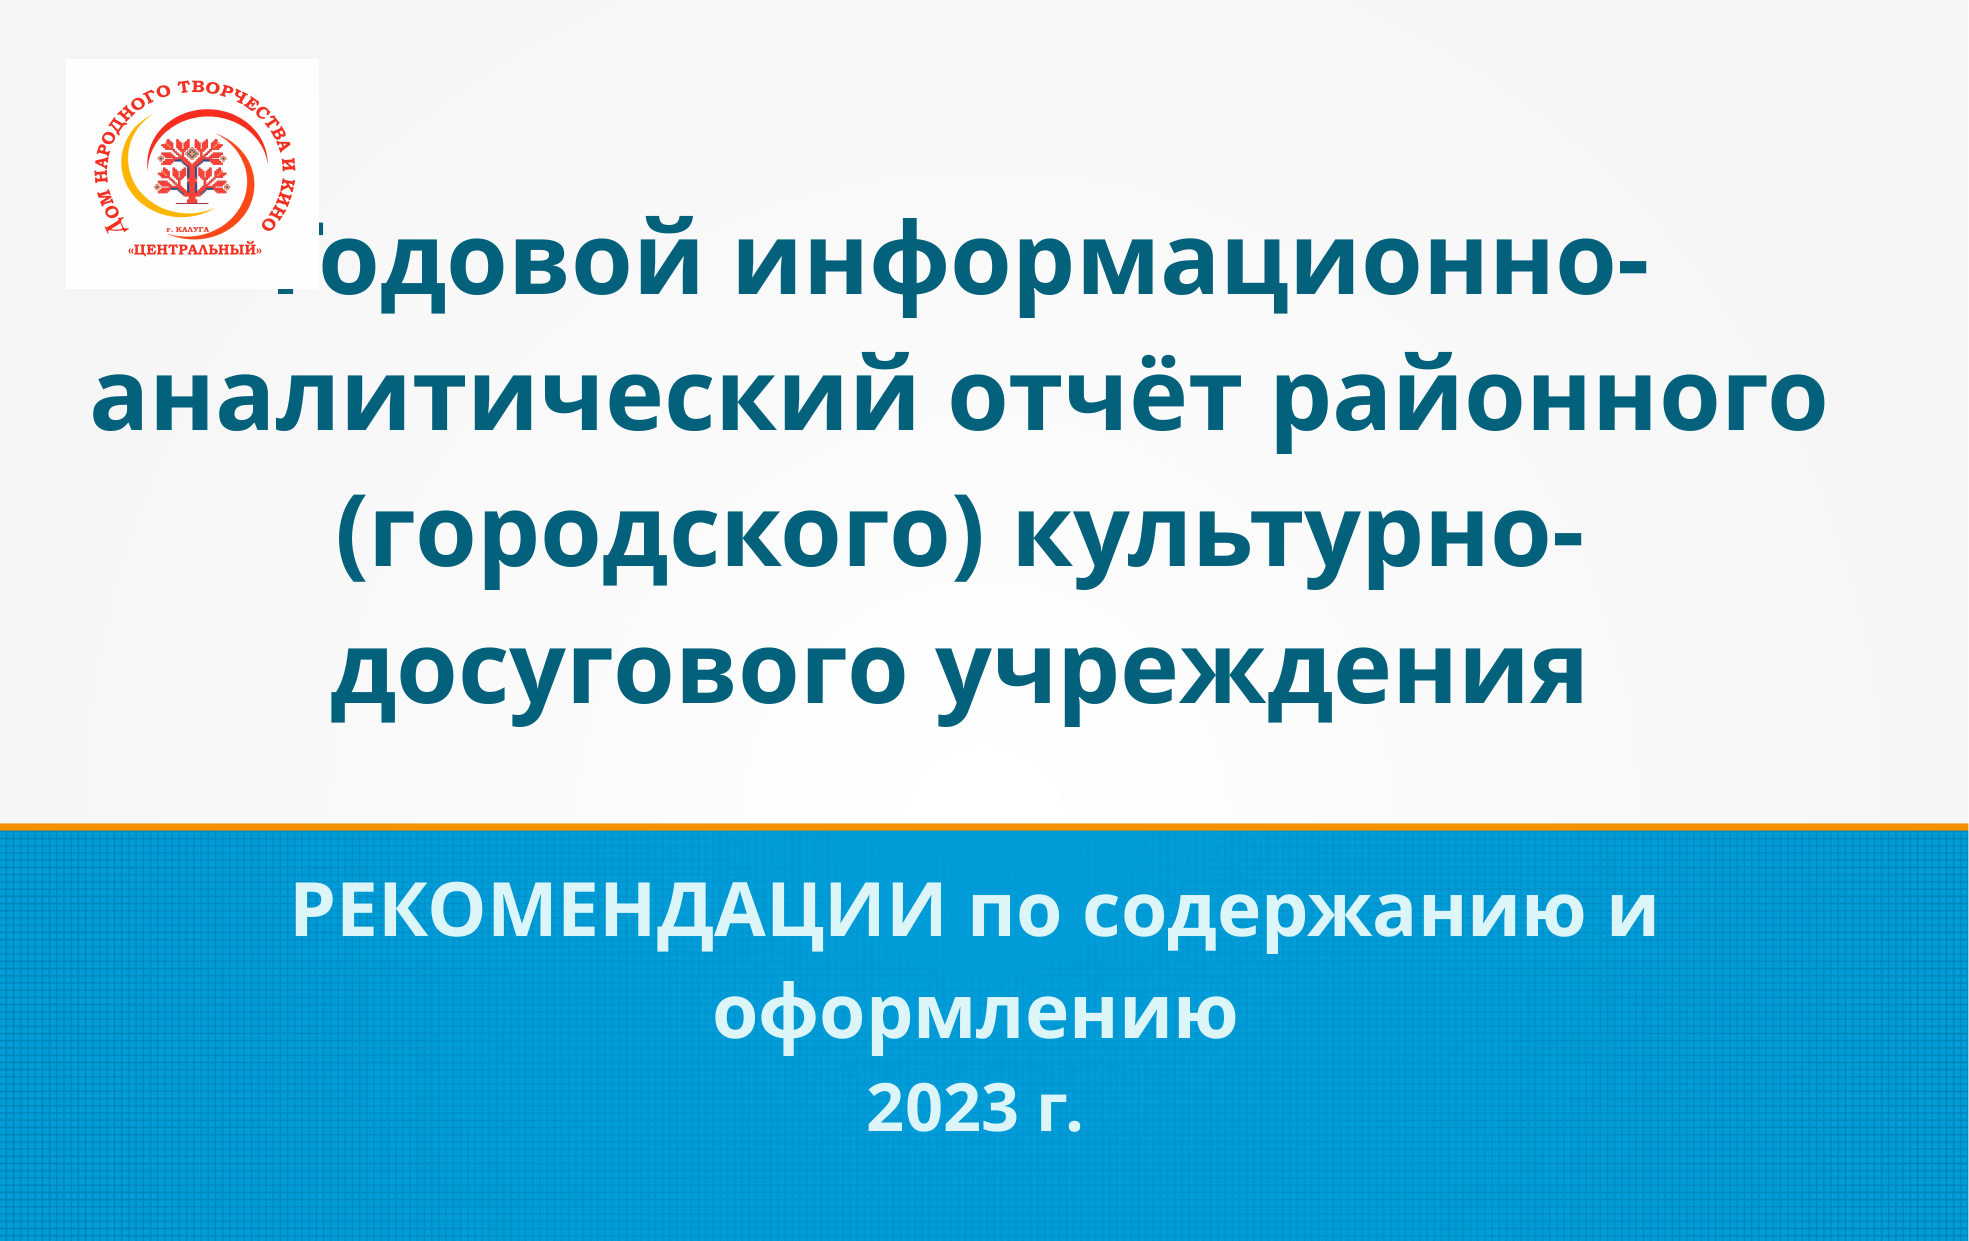

# Годовой информационно-аналитический отчёт районного (городского) культурно-досугового учреждения
РЕКОМЕНДАЦИИ по содержанию и оформлению
2023 г.